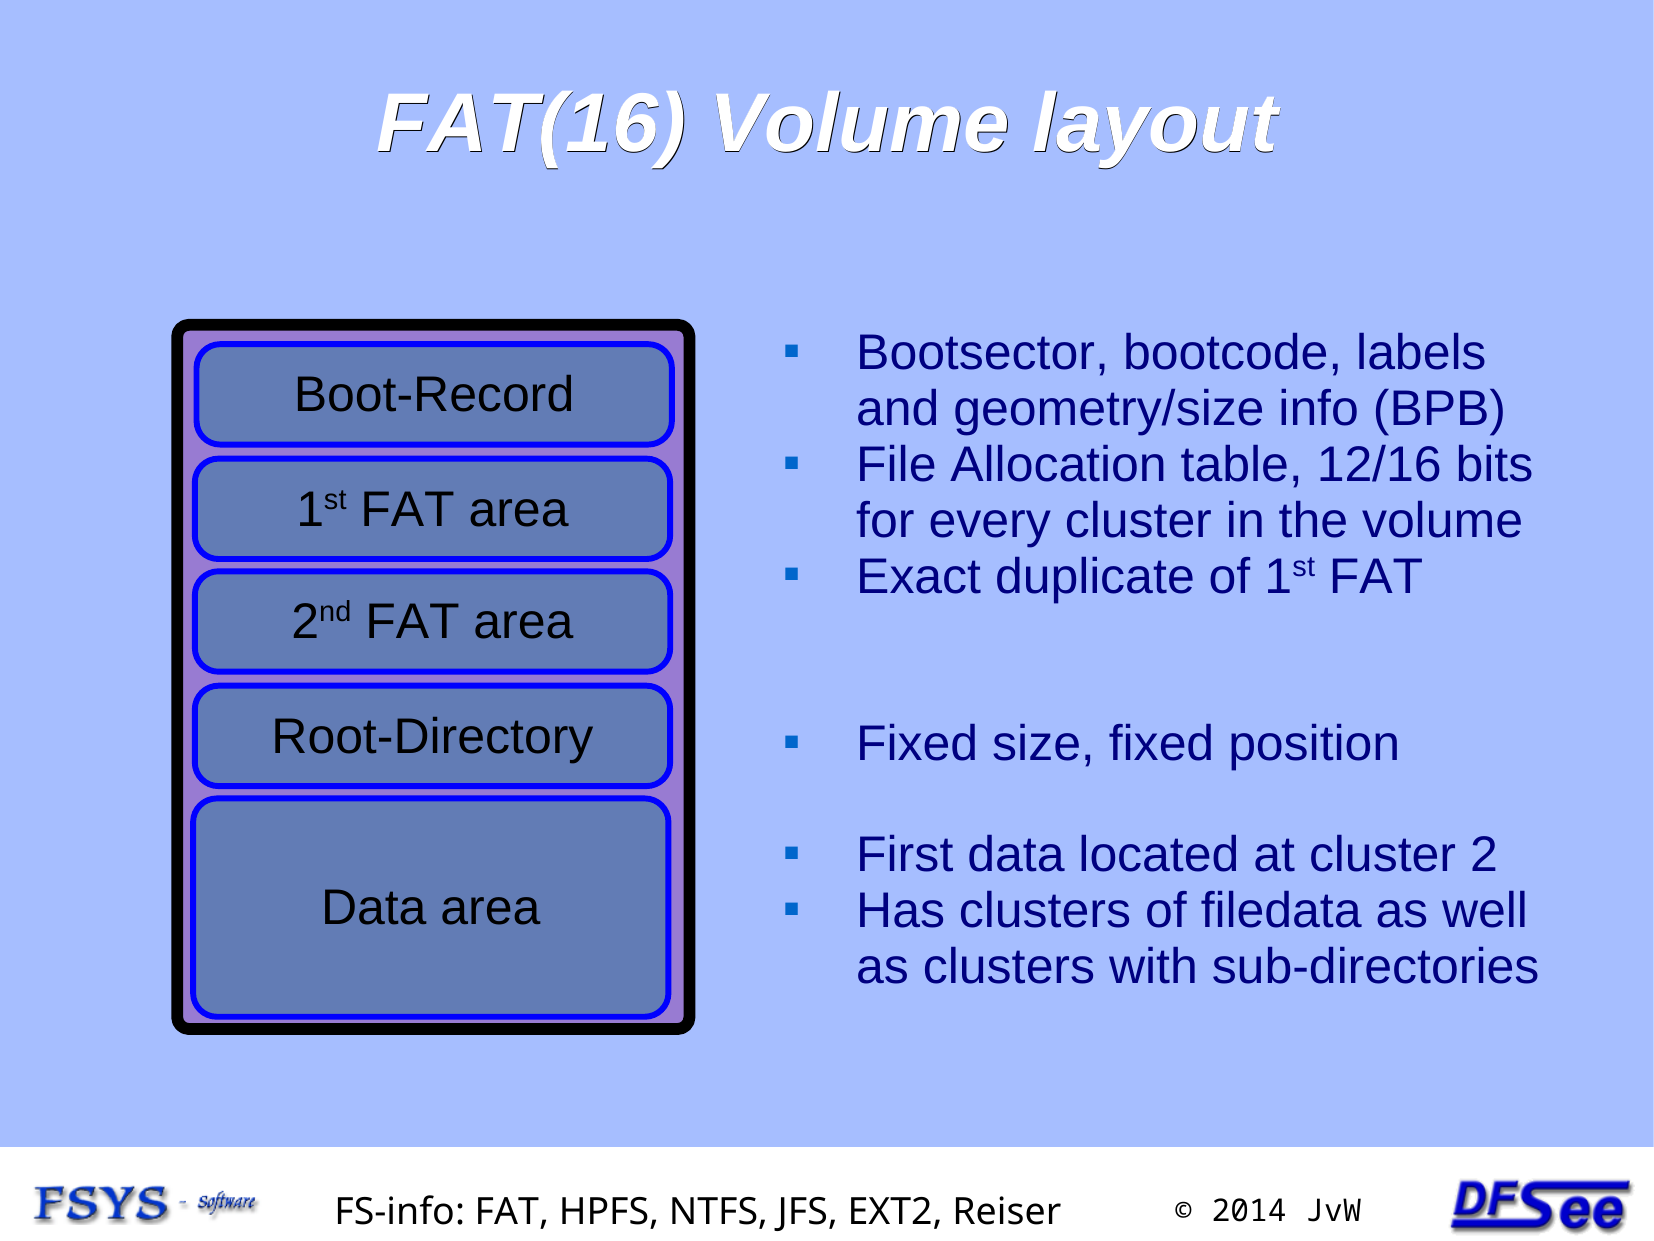

# FAT(16) Volume layout
Boot-Record
1st FAT area
2nd FAT area
Root-Directory
Data area
Bootsector, bootcode, labels
and geometry/size info (BPB)
File Allocation table, 12/16 bits
for every cluster in the volume
Exact duplicate of 1st FAT
Fixed size, fixed position
First data located at cluster 2
Has clusters of filedata as well
as clusters with sub-directories